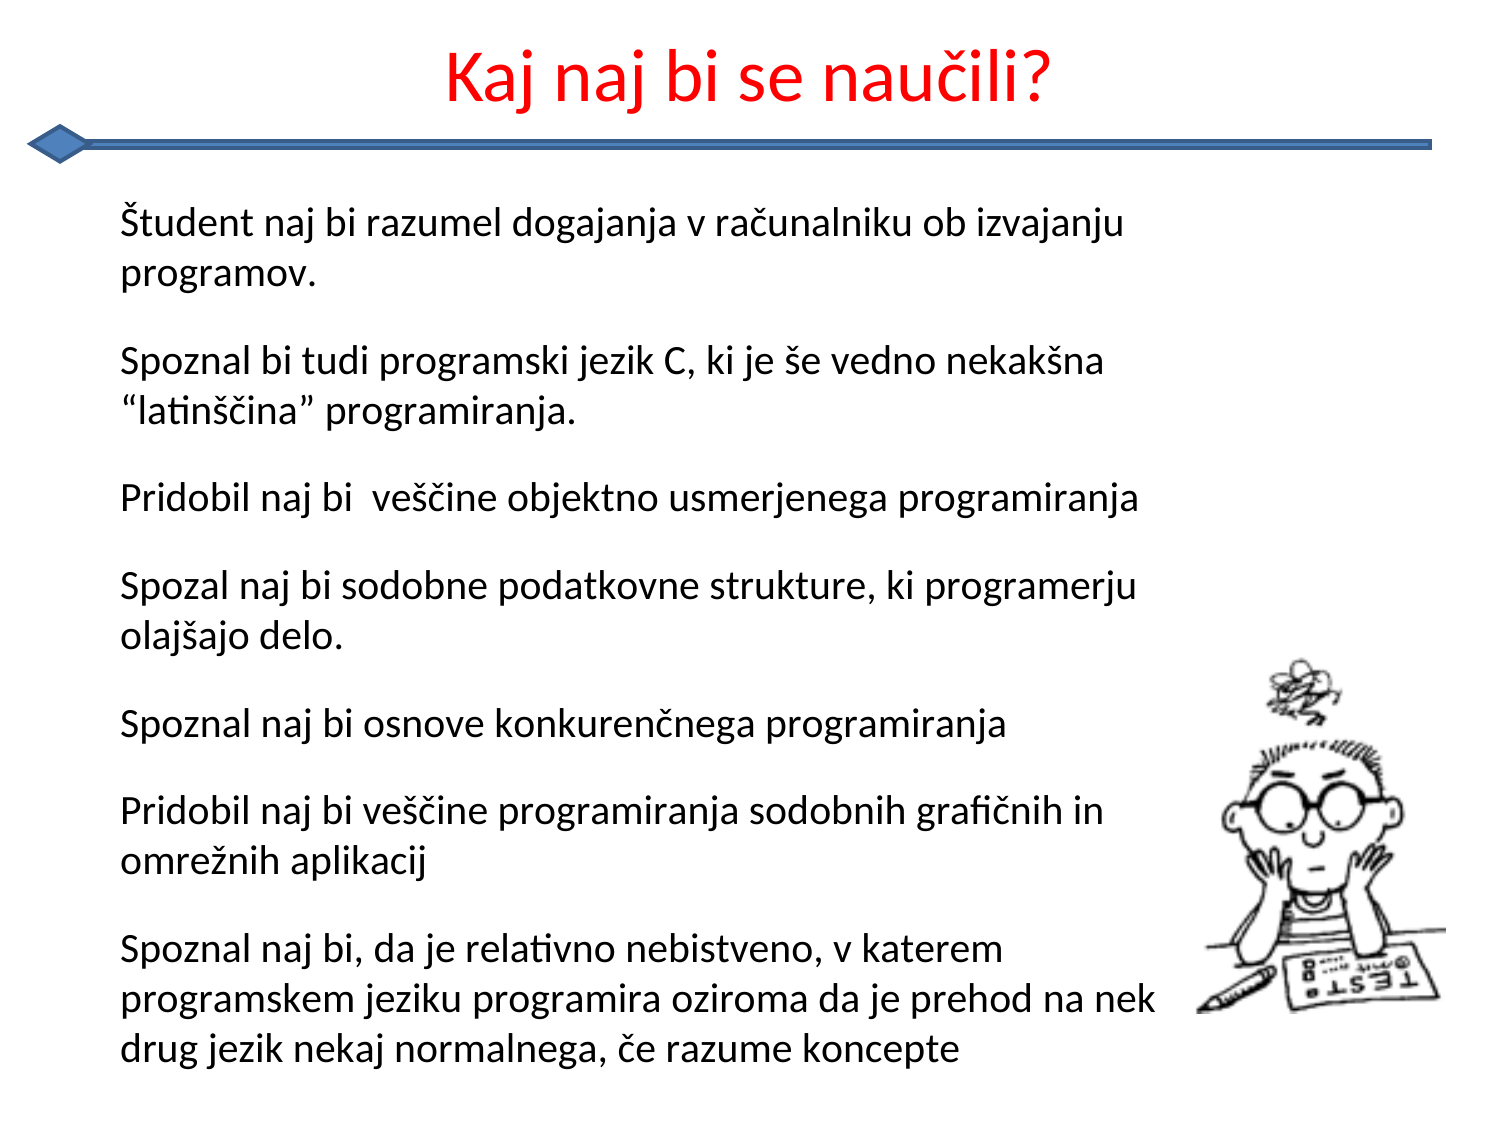

# Kaj naj bi se naučili?
Študent naj bi razumel dogajanja v računalniku ob izvajanju programov.
Spoznal bi tudi programski jezik C, ki je še vedno nekakšna “latinščina” programiranja.
Pridobil naj bi veščine objektno usmerjenega programiranja
Spozal naj bi sodobne podatkovne strukture, ki programerju olajšajo delo.
Spoznal naj bi osnove konkurenčnega programiranja
Pridobil naj bi veščine programiranja sodobnih grafičnih in omrežnih aplikacij
Spoznal naj bi, da je relativno nebistveno, v katerem programskem jeziku programira oziroma da je prehod na nek drug jezik nekaj normalnega, če razume koncepte